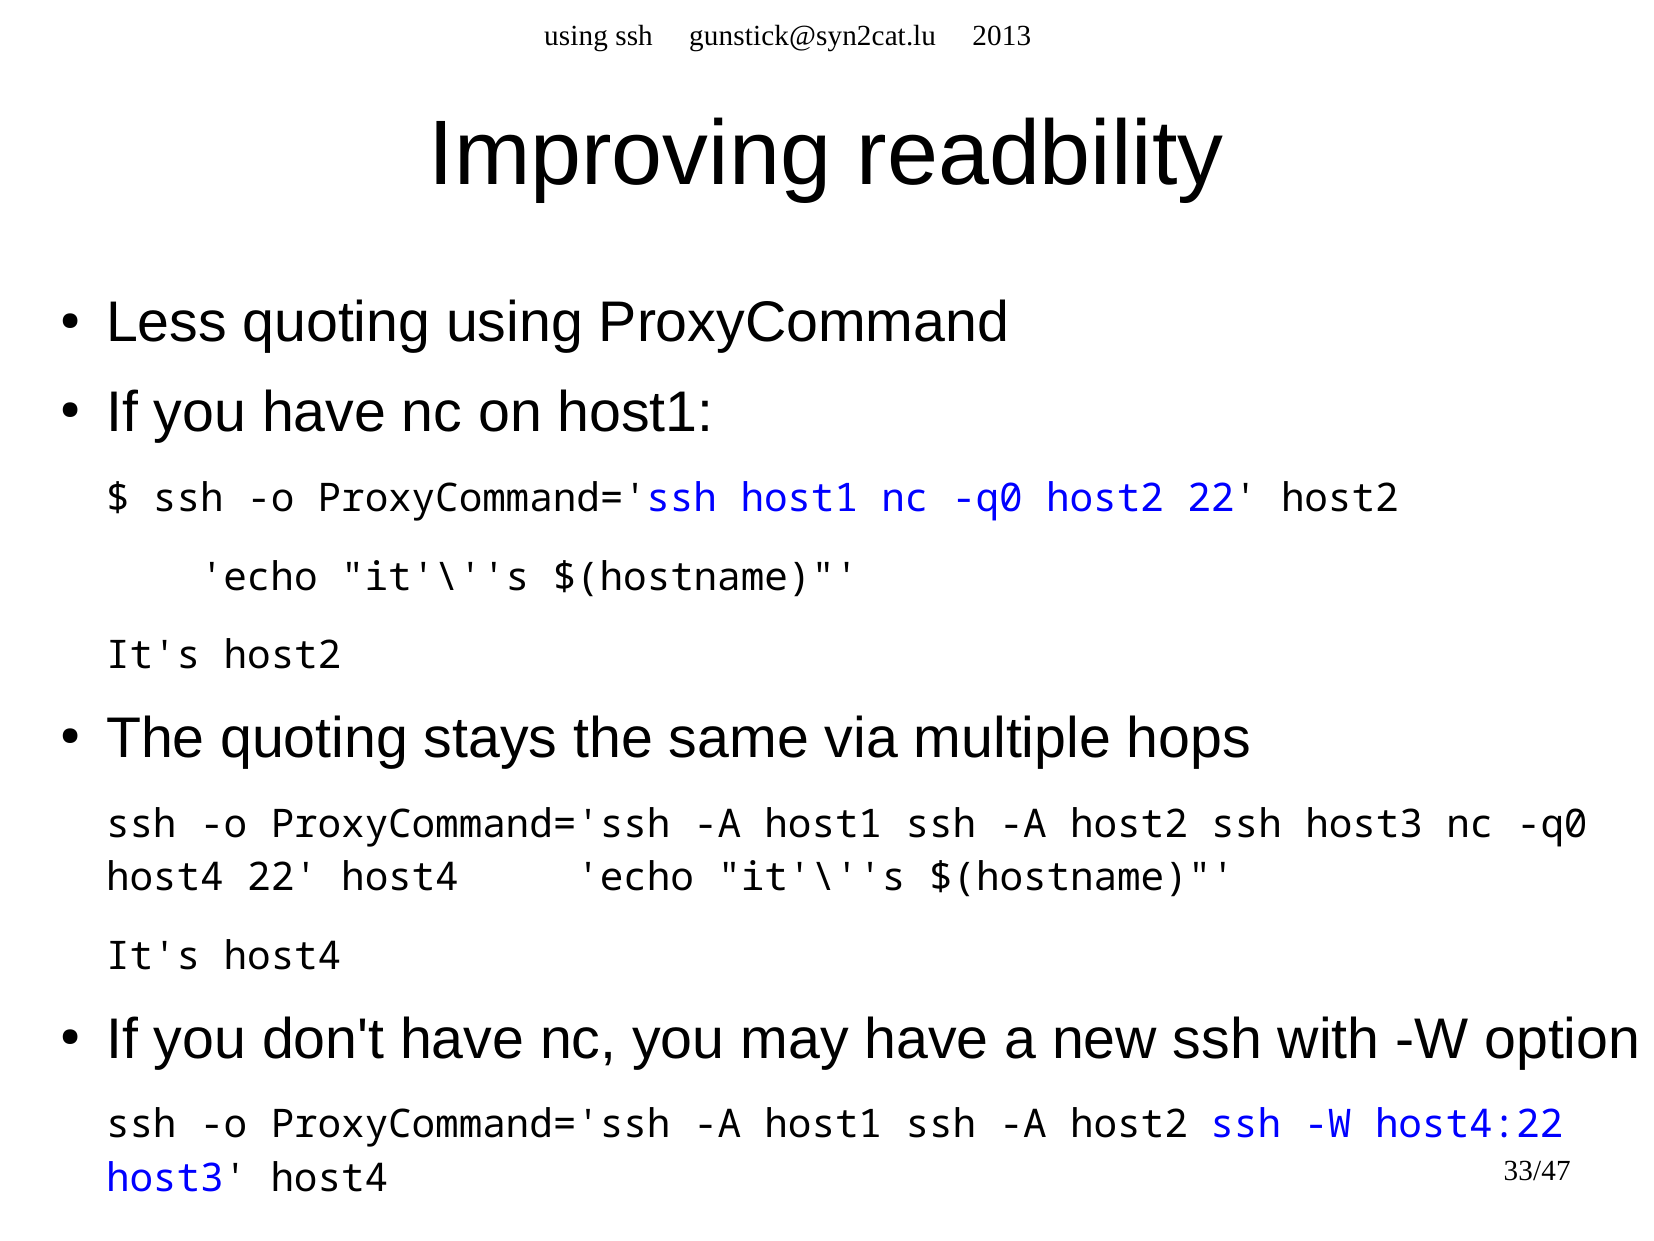

using ssh gunstick@syn2cat.lu 2013
# Improving readbility
Less quoting using ProxyCommand
If you have nc on host1:
$ ssh -o ProxyCommand='ssh host1 nc -q0 host2 22' host2
 'echo "it'\''s $(hostname)"'
It's host2
The quoting stays the same via multiple hops
ssh -o ProxyCommand='ssh -A host1 ssh -A host2 ssh host3 nc -q0 host4 22' host4 'echo "it'\''s $(hostname)"'
It's host4
If you don't have nc, you may have a new ssh with -W option
ssh -o ProxyCommand='ssh -A host1 ssh -A host2 ssh -W host4:22 host3' host4
33